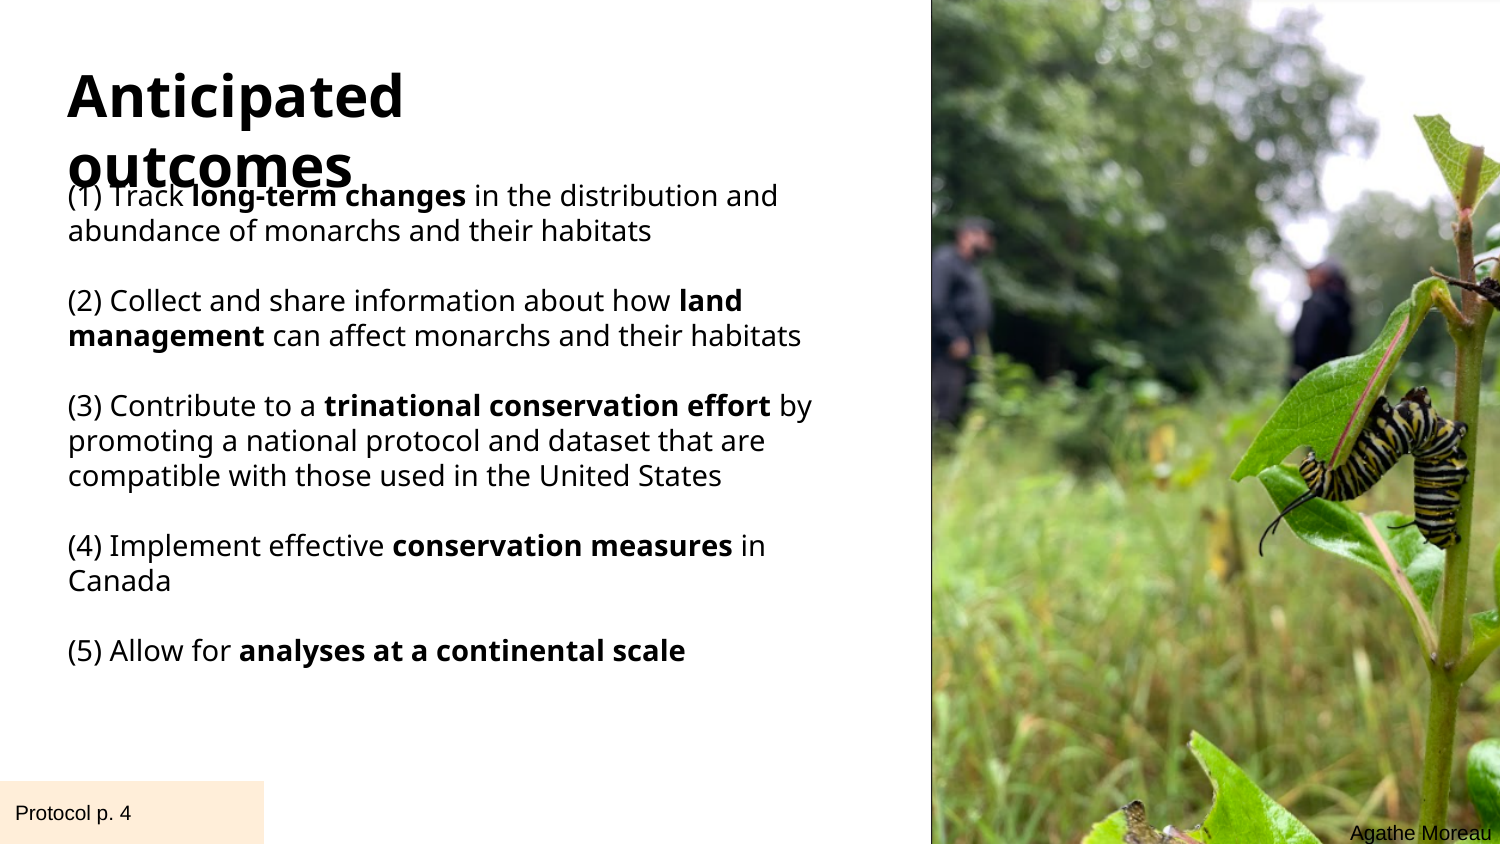

Anticipated outcomes
(1) Track long-term changes in the distribution and abundance of monarchs and their habitats
(2) Collect and share information about how land management can affect monarchs and their habitats
(3) Contribute to a trinational conservation effort by promoting a national protocol and dataset that are compatible with those used in the United States
(4) Implement effective conservation measures in Canada
(5) Allow for analyses at a continental scale
Protocol p. 4
Agathe Moreau